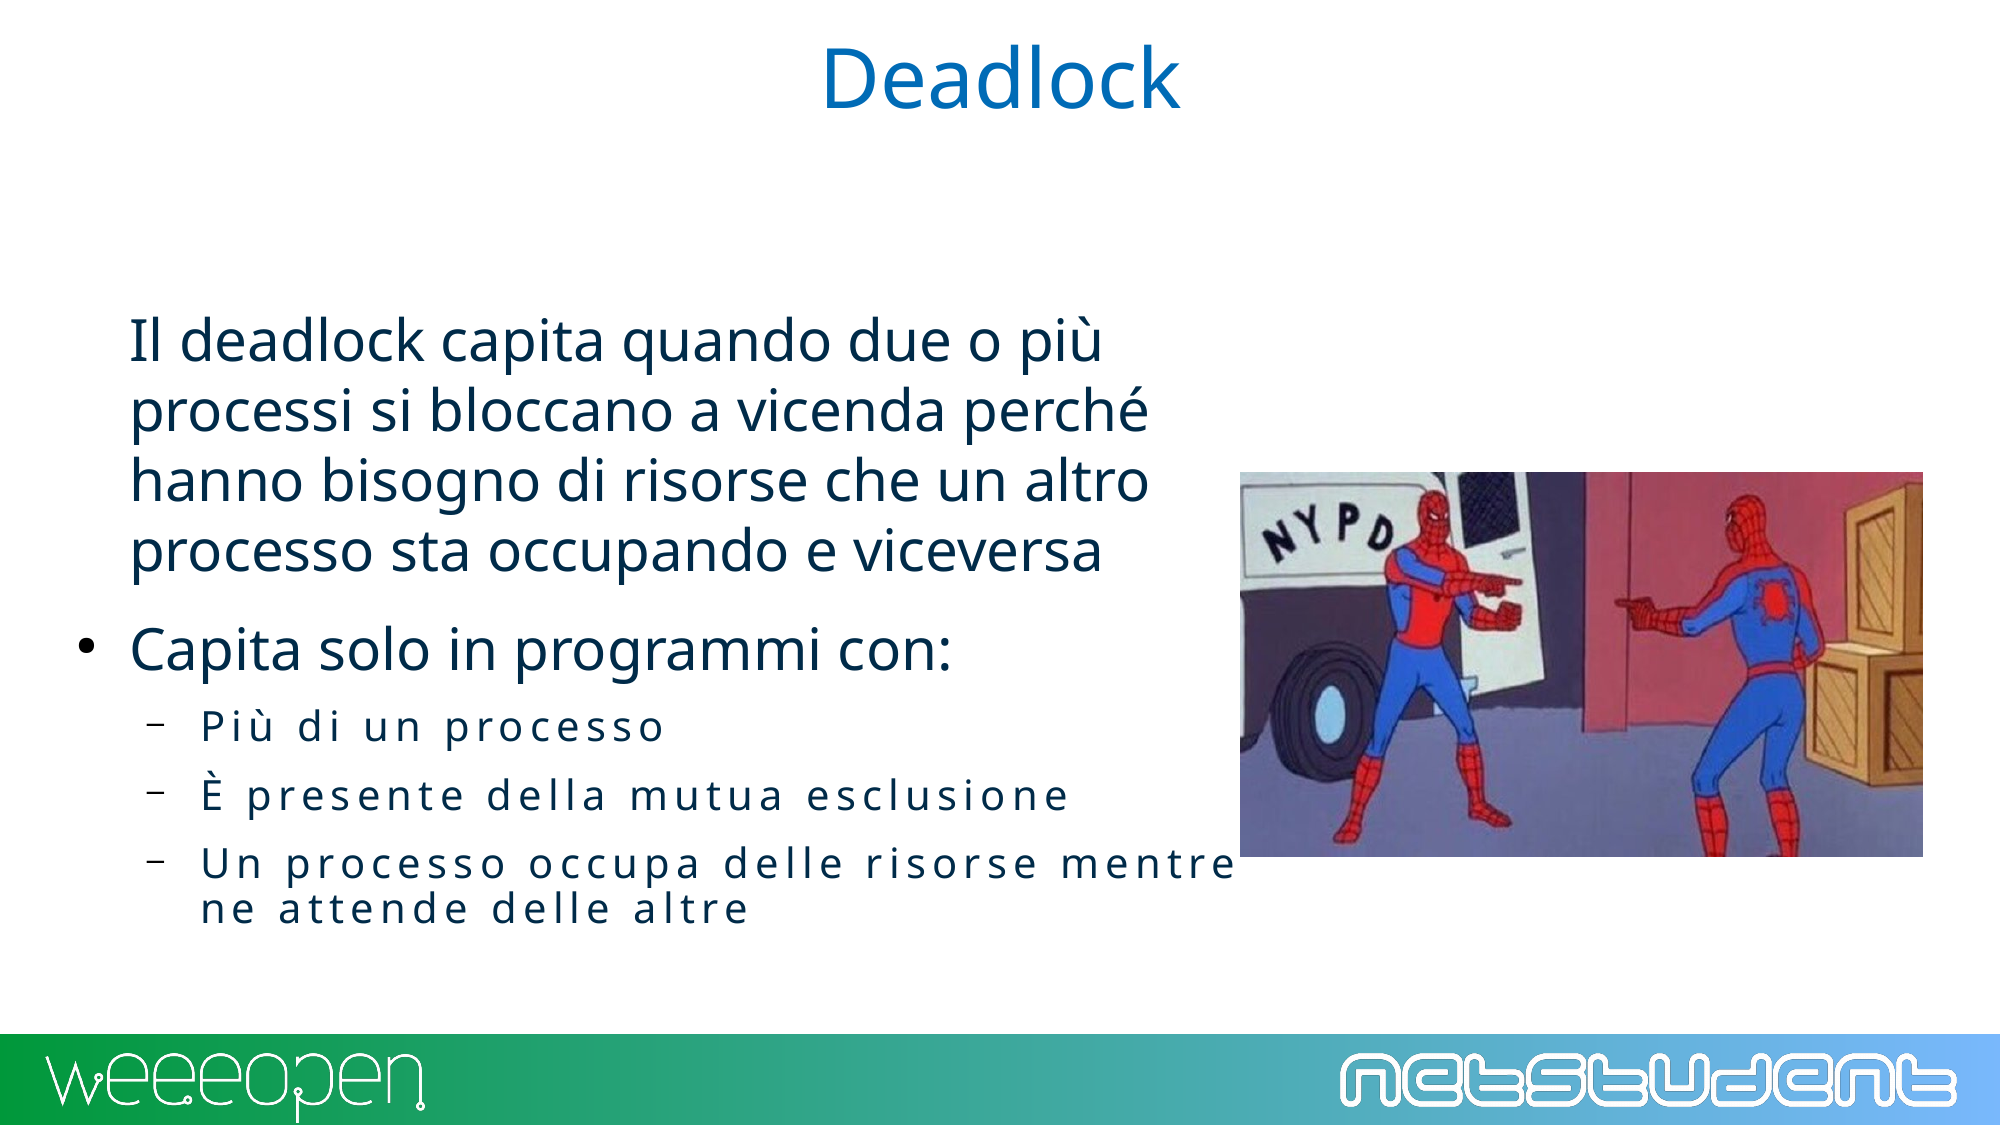

# Deadlock
Il deadlock capita quando due o più processi si bloccano a vicenda perché hanno bisogno di risorse che un altro processo sta occupando e viceversa
Capita solo in programmi con:
Più di un processo
È presente della mutua esclusione
Un processo occupa delle risorse mentre ne attende delle altre